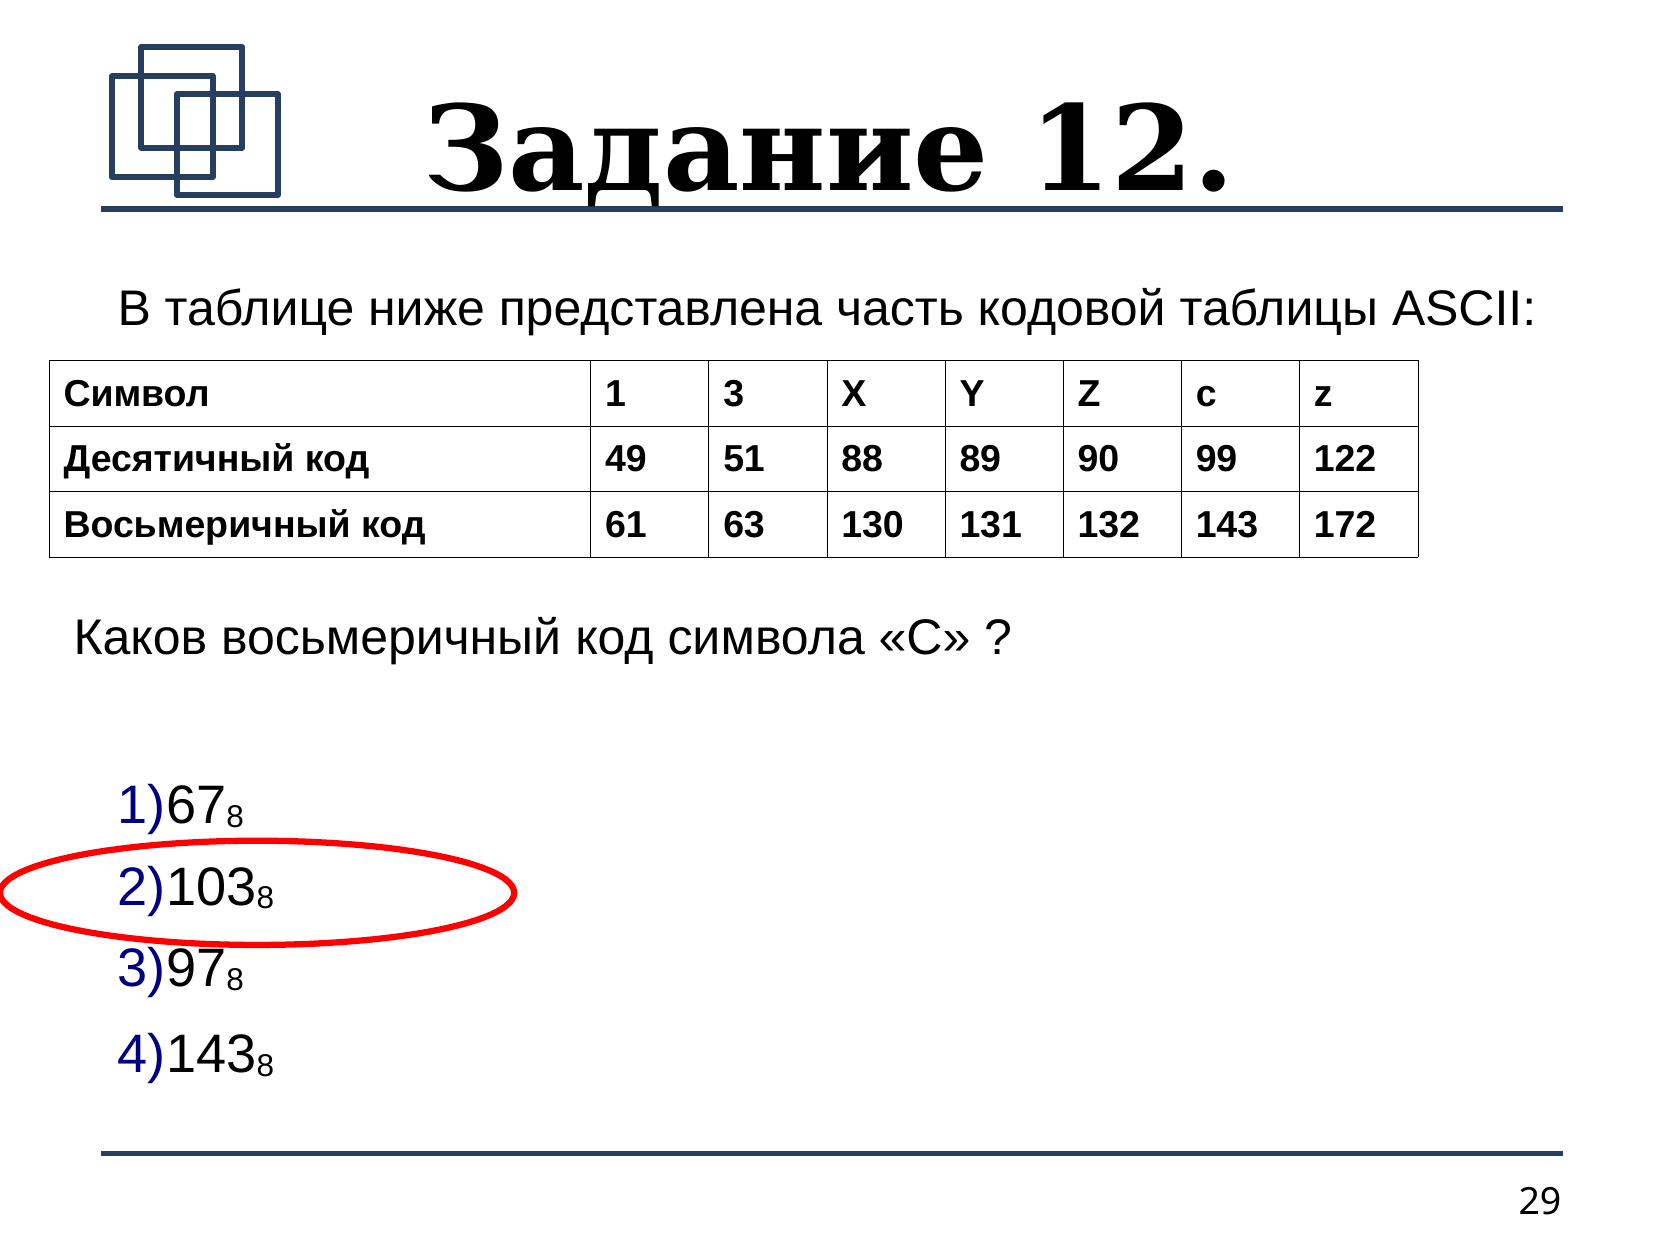

# Задание 12.
В таблице ниже представлена часть кодовой таблицы ASCII:
Каков восьмеричный код символа «C» ?
678
1038
978
1438
| Символ | 1 | 3 | X | Y | Z | c | z |
| --- | --- | --- | --- | --- | --- | --- | --- |
| Десятичный код | 49 | 51 | 88 | 89 | 90 | 99 | 122 |
| Восьмеричный код | 61 | 63 | 130 | 131 | 132 | 143 | 172 |